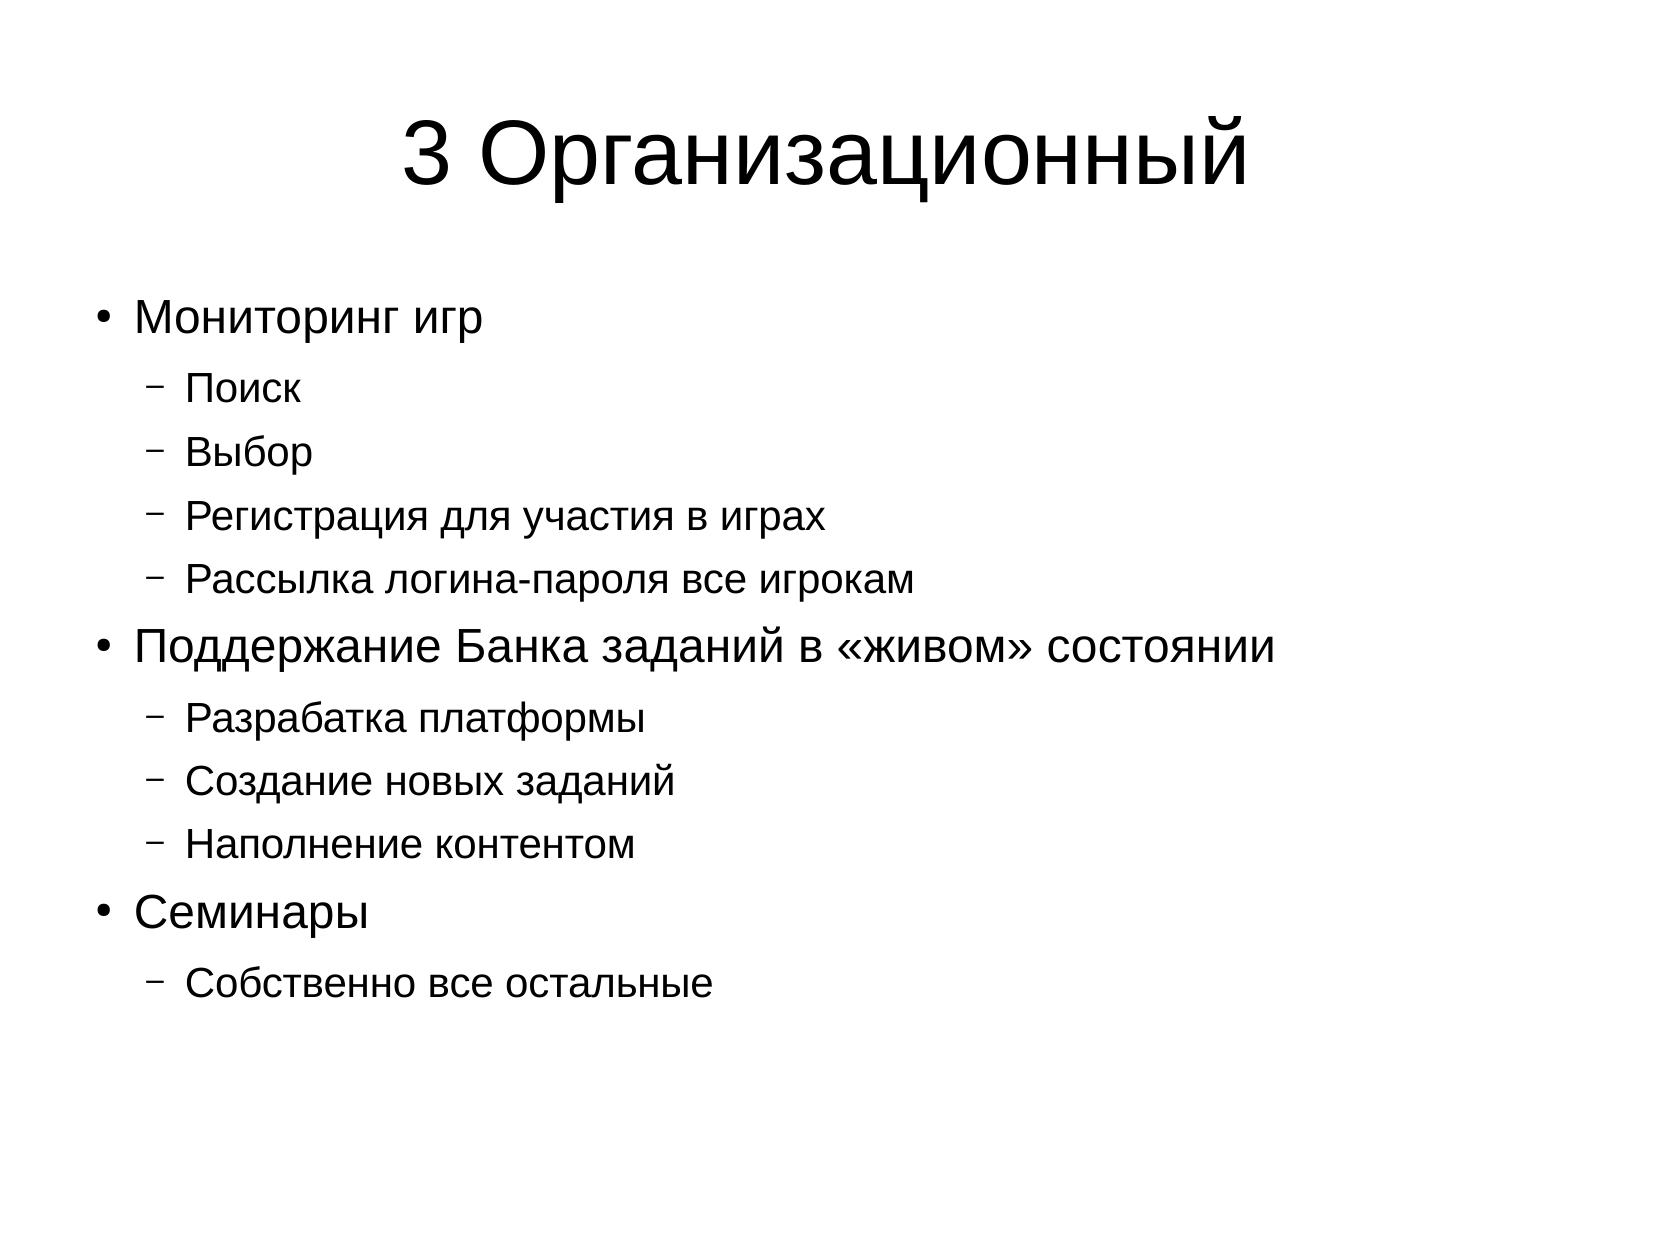

# 3 Организационный
Мониторинг игр
Поиск
Выбор
Регистрация для участия в играх
Рассылка логина-пароля все игрокам
Поддержание Банка заданий в «живом» состоянии
Разрабатка платформы
Создание новых заданий
Наполнение контентом
Семинары
Собственно все остальные